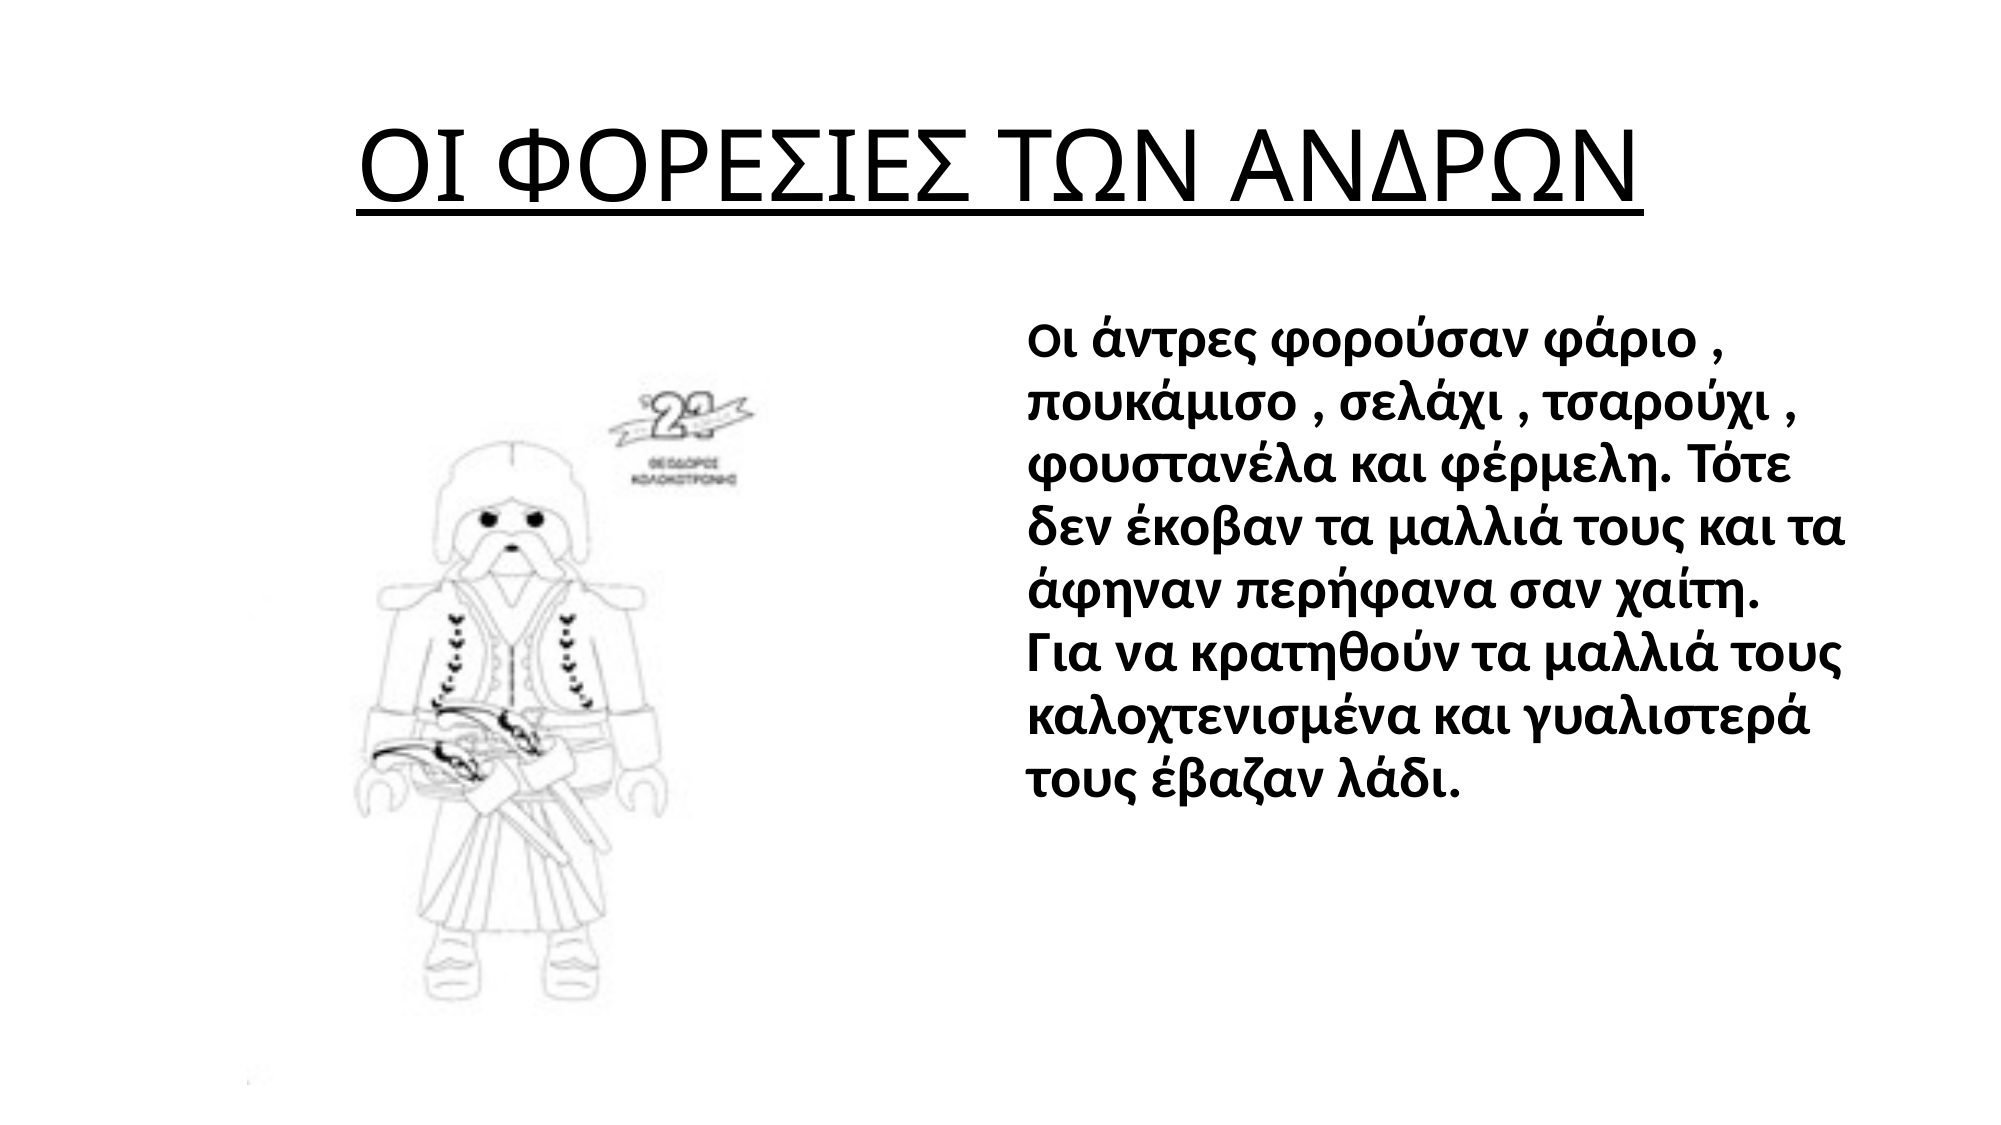

# ΟΙ ΦΟΡΕΣΙΕΣ ΤΩΝ ΑΝΔΡΩΝ
Οι άντρες φορούσαν φάριο , πουκάμισο , σελάχι , τσαρούχι , φουστανέλα και φέρμελη. Τότε δεν έκοβαν τα μαλλιά τους και τα άφηναν περήφανα σαν χαίτη. Για να κρατηθούν τα μαλλιά τους καλοχτενισμένα και γυαλιστερά τους έβαζαν λάδι.